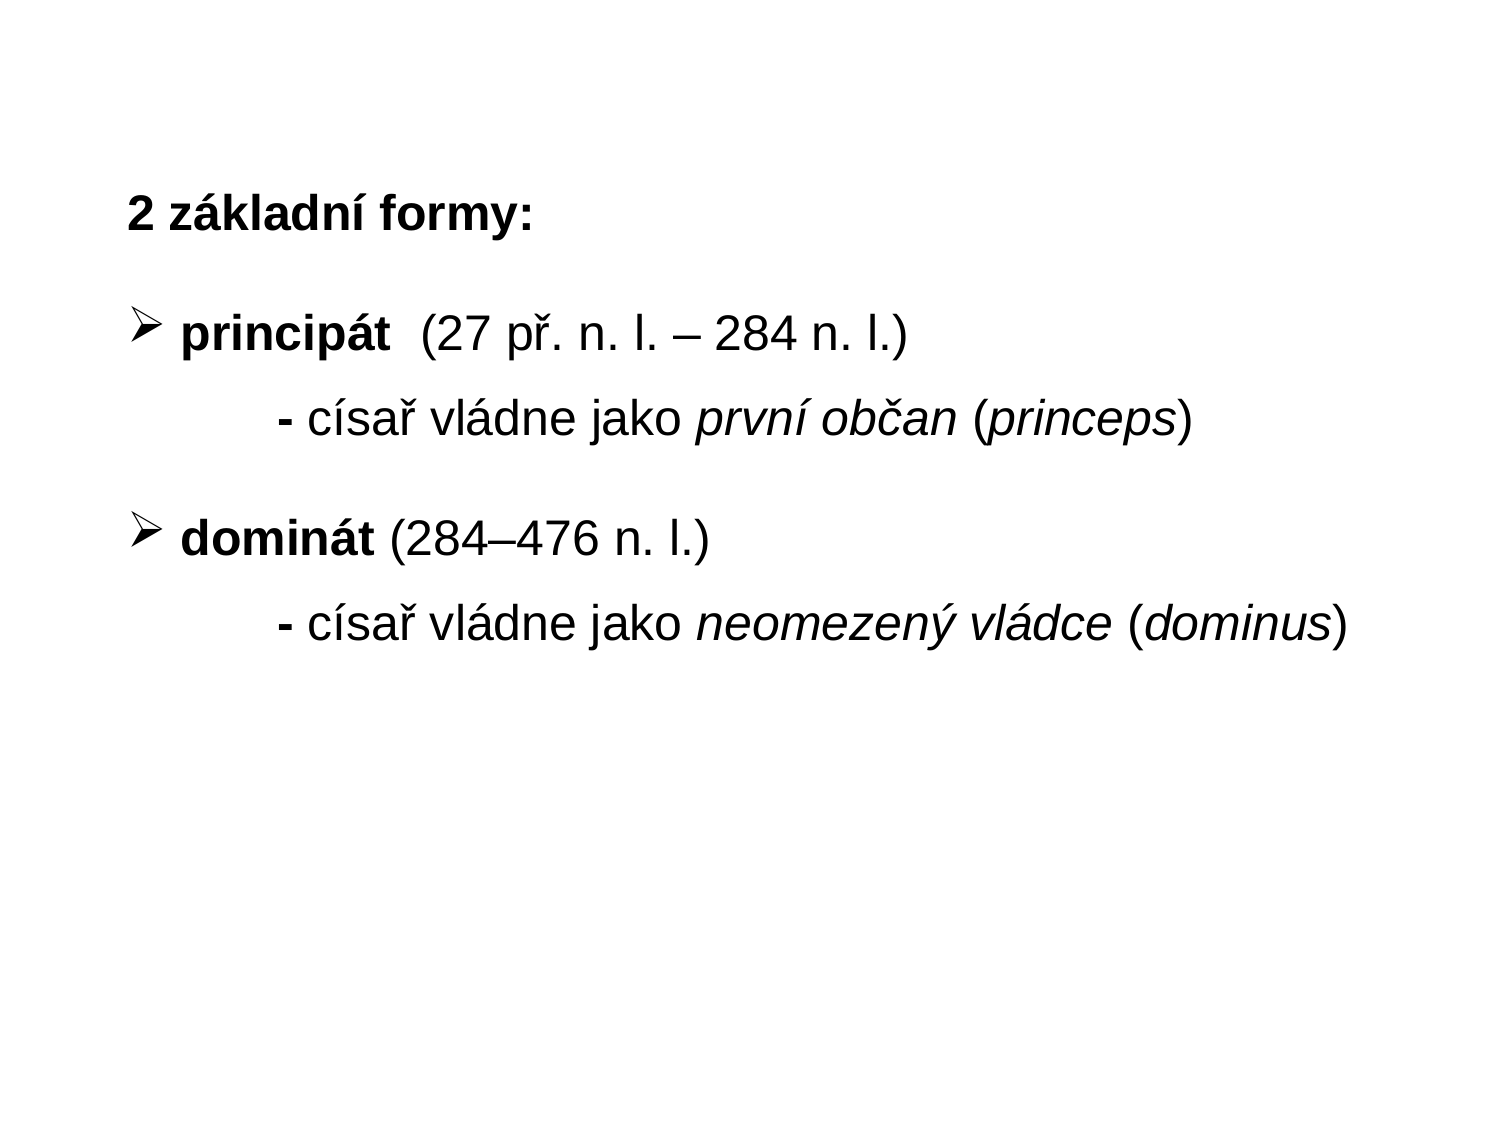

2 základní formy:
 principát (27 př. n. l. – 284 n. l.)
 	- císař vládne jako první občan (princeps)
 dominát (284–476 n. l.)
	- císař vládne jako neomezený vládce (dominus)